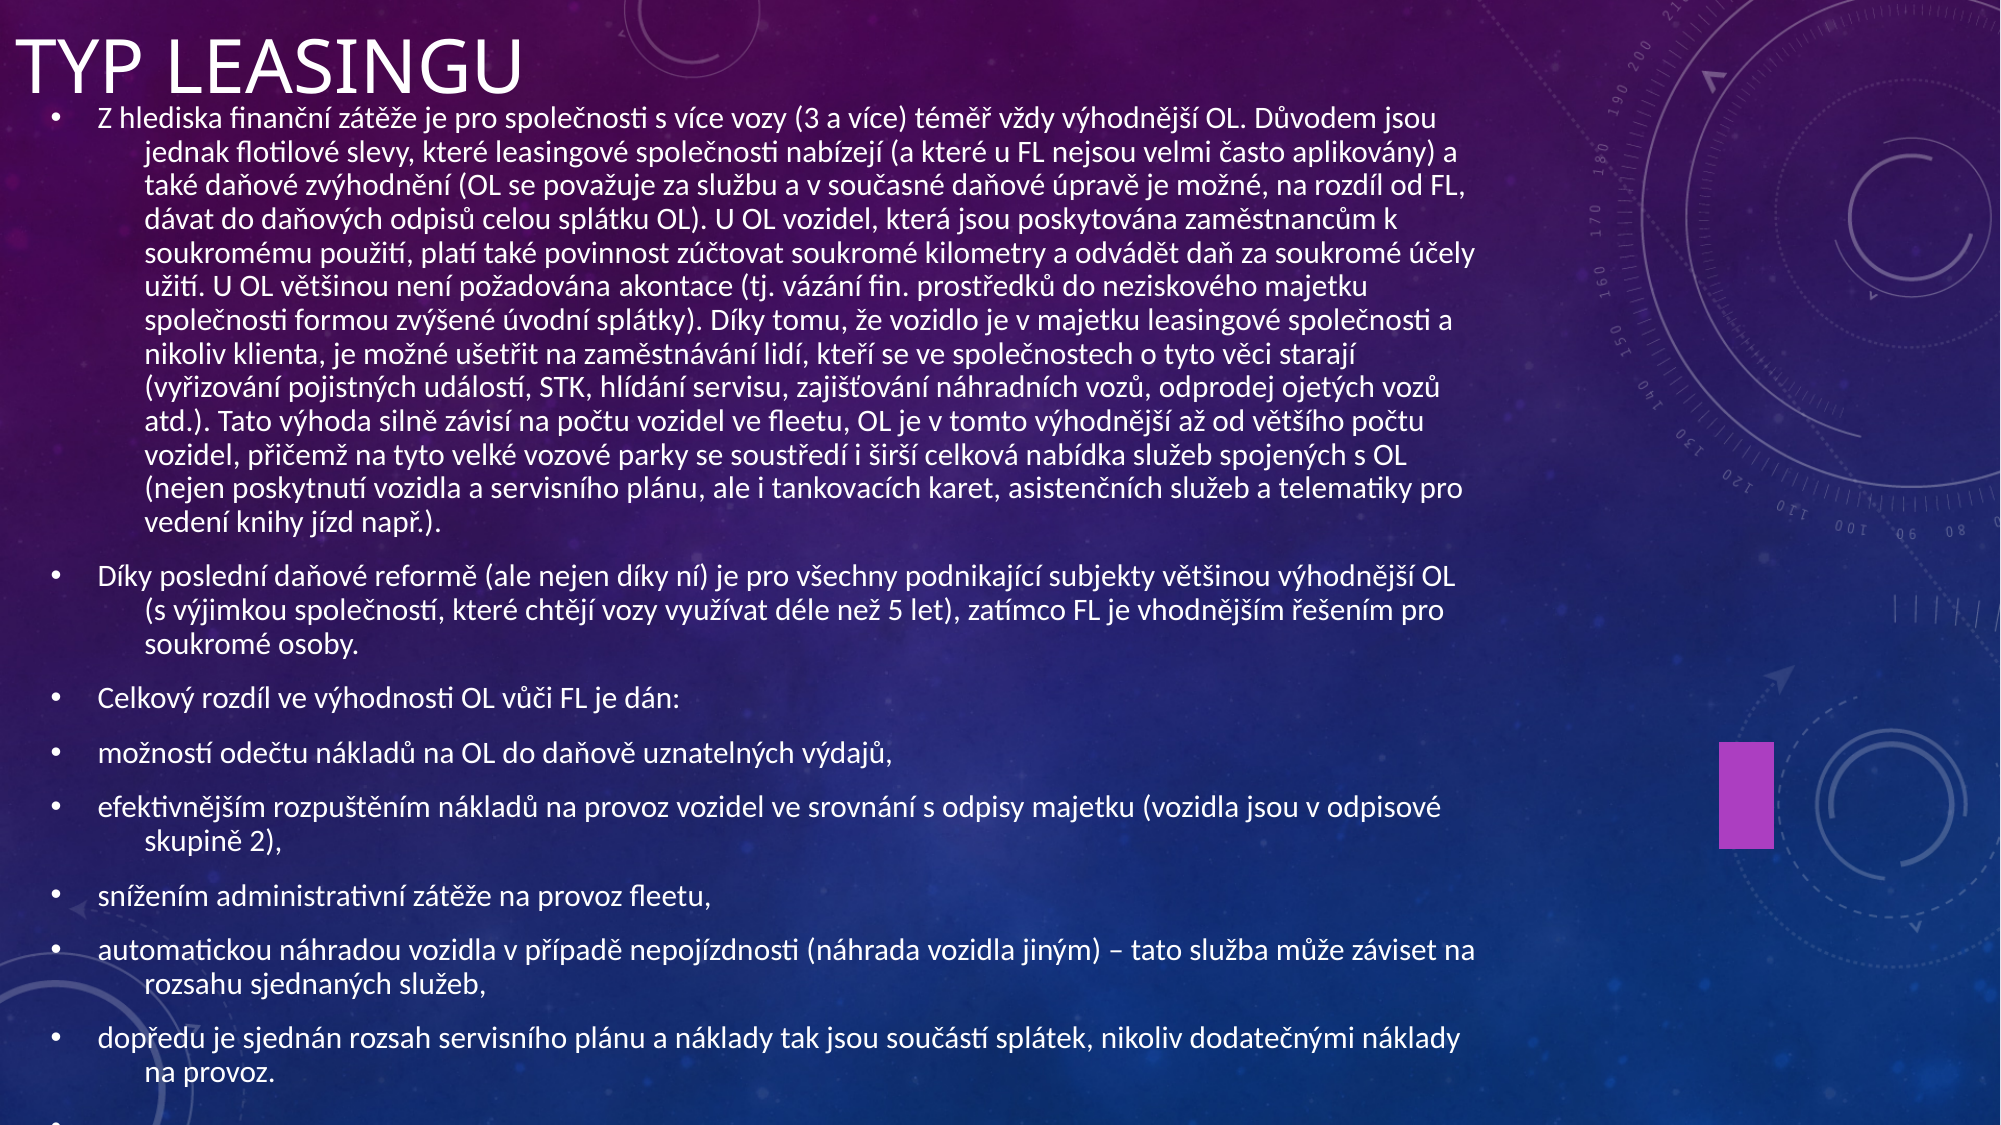

# TYP leasingu
Z hlediska finanční zátěže je pro společnosti s více vozy (3 a více) téměř vždy výhodnější OL. Důvodem jsou jednak flotilové slevy, které leasingové společnosti nabízejí (a které u FL nejsou velmi často aplikovány) a také daňové zvýhodnění (OL se považuje za službu a v současné daňové úpravě je možné, na rozdíl od FL, dávat do daňových odpisů celou splátku OL). U OL vozidel, která jsou poskytována zaměstnancům k soukromému použití, platí také povinnost zúčtovat soukromé kilometry a odvádět daň za soukromé účely užití. U OL většinou není požadována akontace (tj. vázání fin. prostředků do neziskového majetku společnosti formou zvýšené úvodní splátky). Díky tomu, že vozidlo je v majetku leasingové společnosti a nikoliv klienta, je možné ušetřit na zaměstnávání lidí, kteří se ve společnostech o tyto věci starají (vyřizování pojistných událostí, STK, hlídání servisu, zajišťování náhradních vozů, odprodej ojetých vozů atd.). Tato výhoda silně závisí na počtu vozidel ve fleetu, OL je v tomto výhodnější až od většího počtu vozidel, přičemž na tyto velké vozové parky se soustředí i širší celková nabídka služeb spojených s OL (nejen poskytnutí vozidla a servisního plánu, ale i tankovacích karet, asistenčních služeb a telematiky pro vedení knihy jízd např.).
Díky poslední daňové reformě (ale nejen díky ní) je pro všechny podnikající subjekty většinou výhodnější OL (s výjimkou společností, které chtějí vozy využívat déle než 5 let), zatímco FL je vhodnějším řešením pro soukromé osoby.
Celkový rozdíl ve výhodnosti OL vůči FL je dán:
možností odečtu nákladů na OL do daňově uznatelných výdajů,
efektivnějším rozpuštěním nákladů na provoz vozidel ve srovnání s odpisy majetku (vozidla jsou v odpisové skupině 2),
snížením administrativní zátěže na provoz fleetu,
automatickou náhradou vozidla v případě nepojízdnosti (náhrada vozidla jiným) – tato služba může záviset na rozsahu sjednaných služeb,
dopředu je sjednán rozsah servisního plánu a náklady tak jsou součástí splátek, nikoliv dodatečnými náklady na provoz.
| |
| --- |